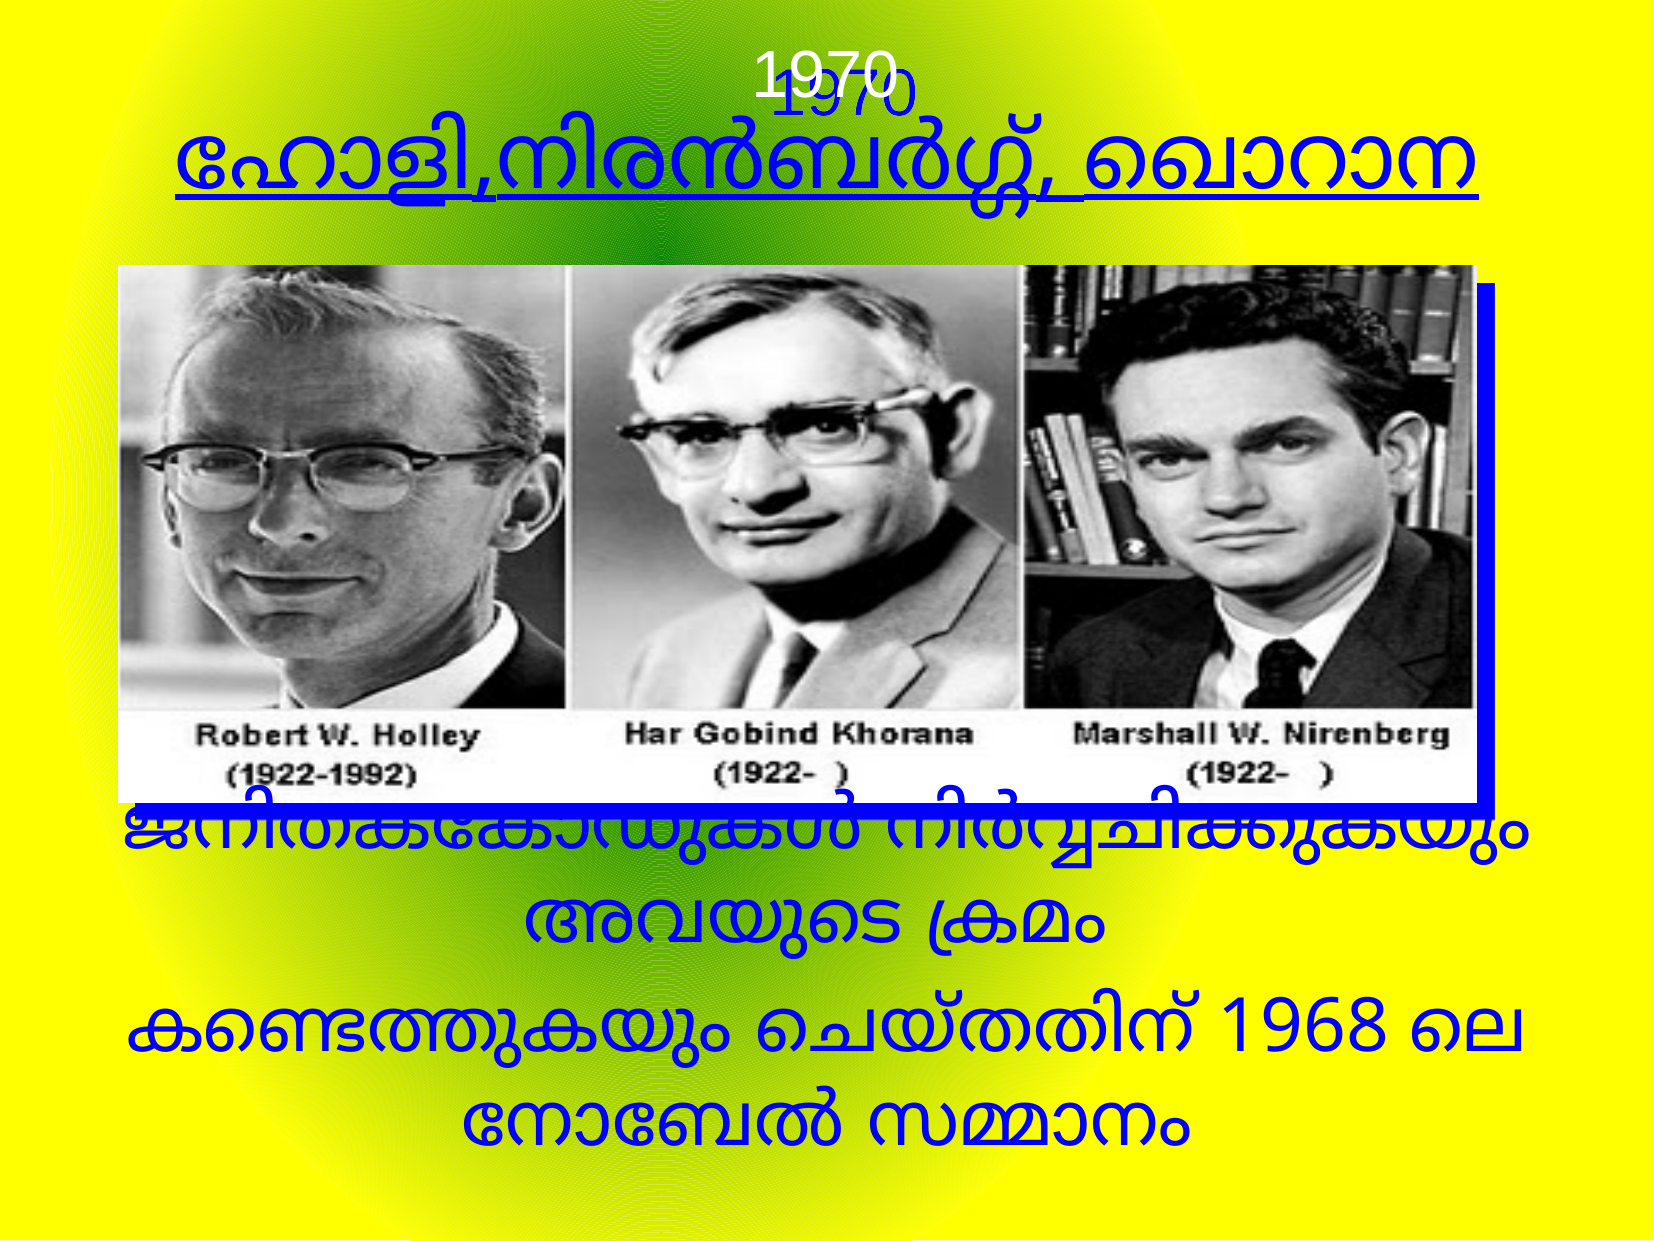

1970
# ഹോളി,നിരന്‍ബര്‍ഗ്ഗ്, ഖൊറാന
ജനിതകകോഡുകള്‍ നിര്‍വ്വചിക്കുകയും അവയുടെ ക്രമം
കണ്ടെത്തുകയും ചെയ്തതിന് 1968 ലെ നോബേല്‍ സമ്മാനം